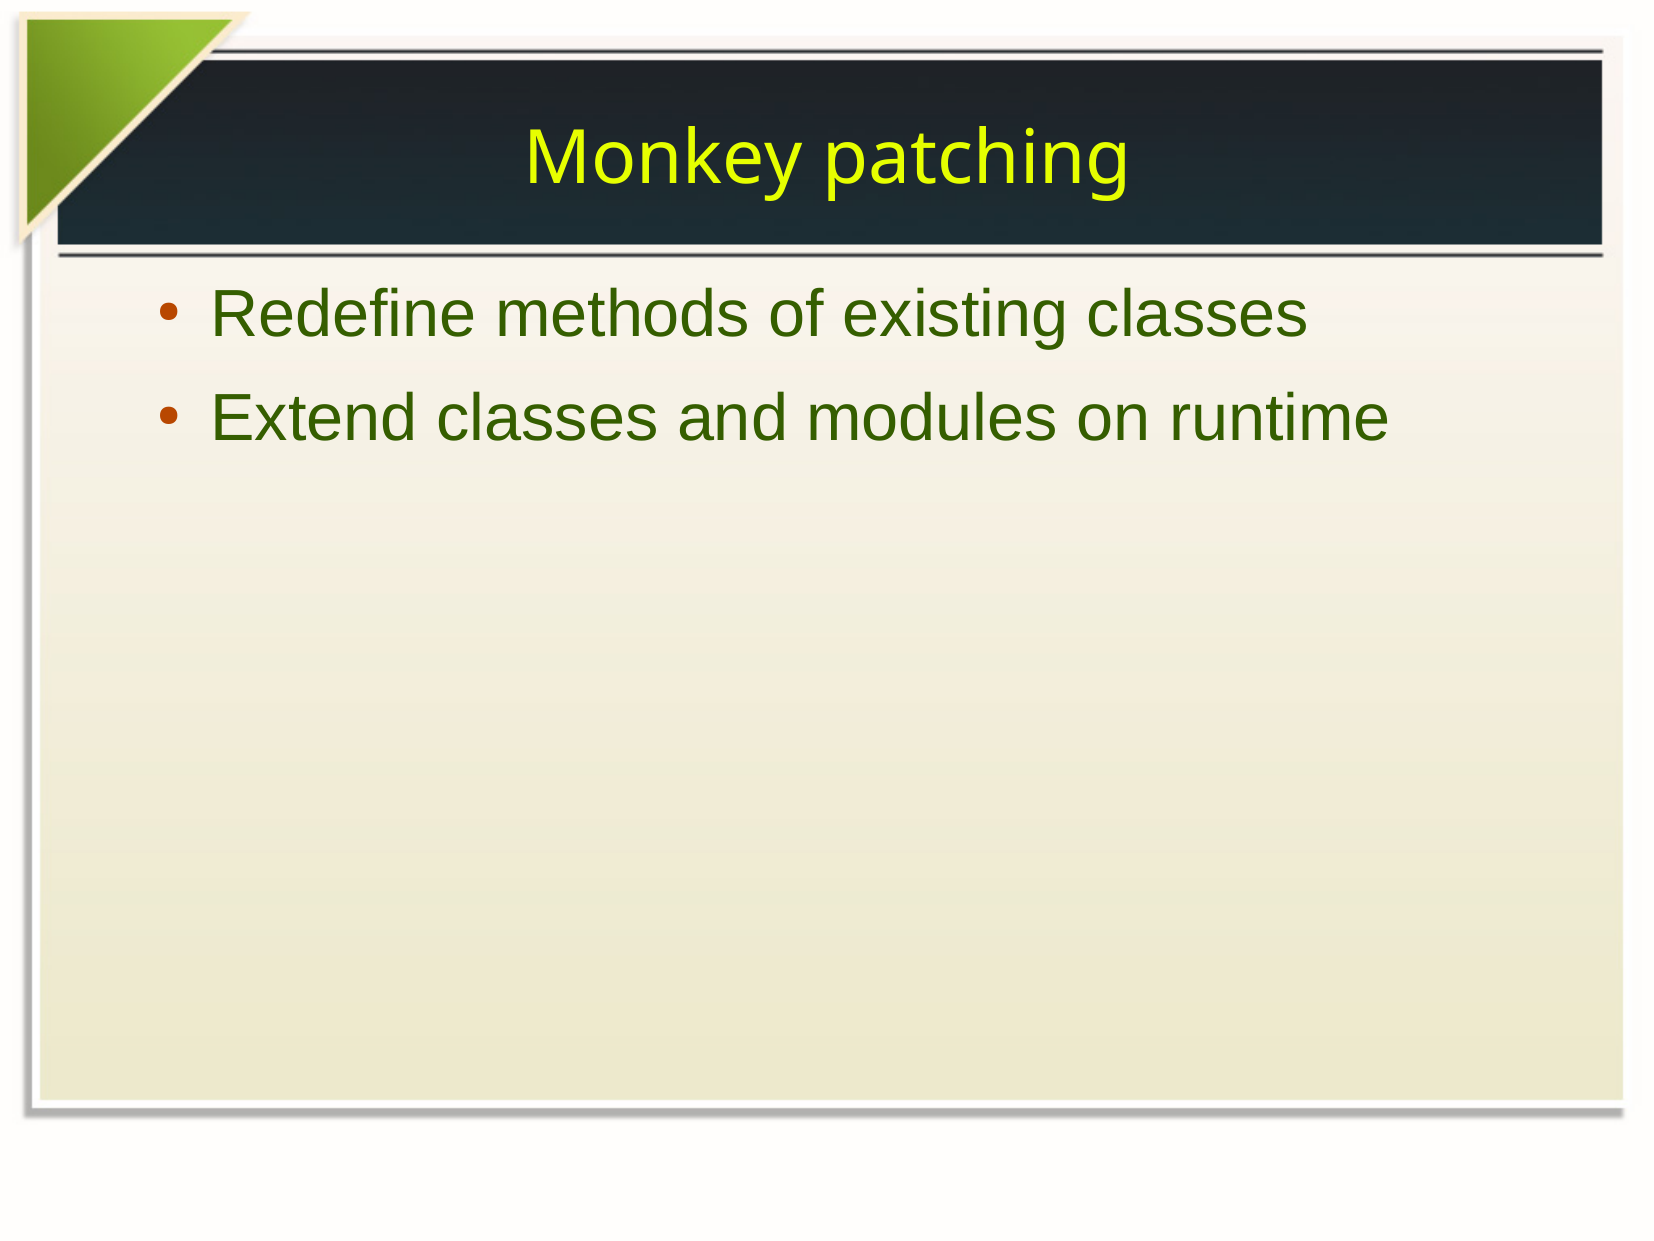

# Monkey patching
Redefine methods of existing classes
Extend classes and modules on runtime